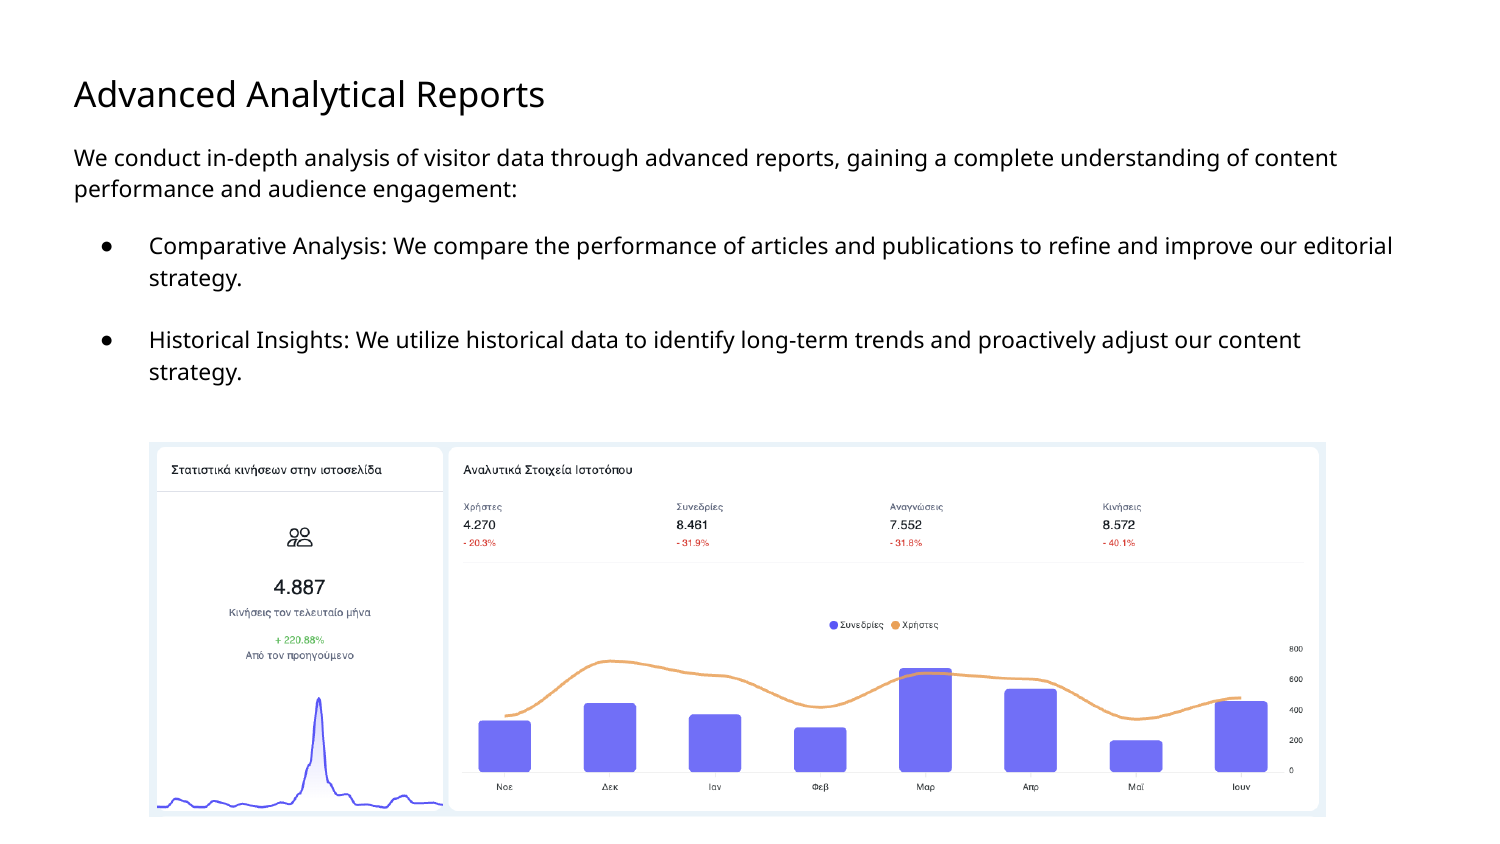

Advanced Analytical Reports
We conduct in-depth analysis of visitor data through advanced reports, gaining a complete understanding of content performance and audience engagement:
Comparative Analysis: We compare the performance of articles and publications to refine and improve our editorial strategy.
Historical Insights: We utilize historical data to identify long-term trends and proactively adjust our content strategy.